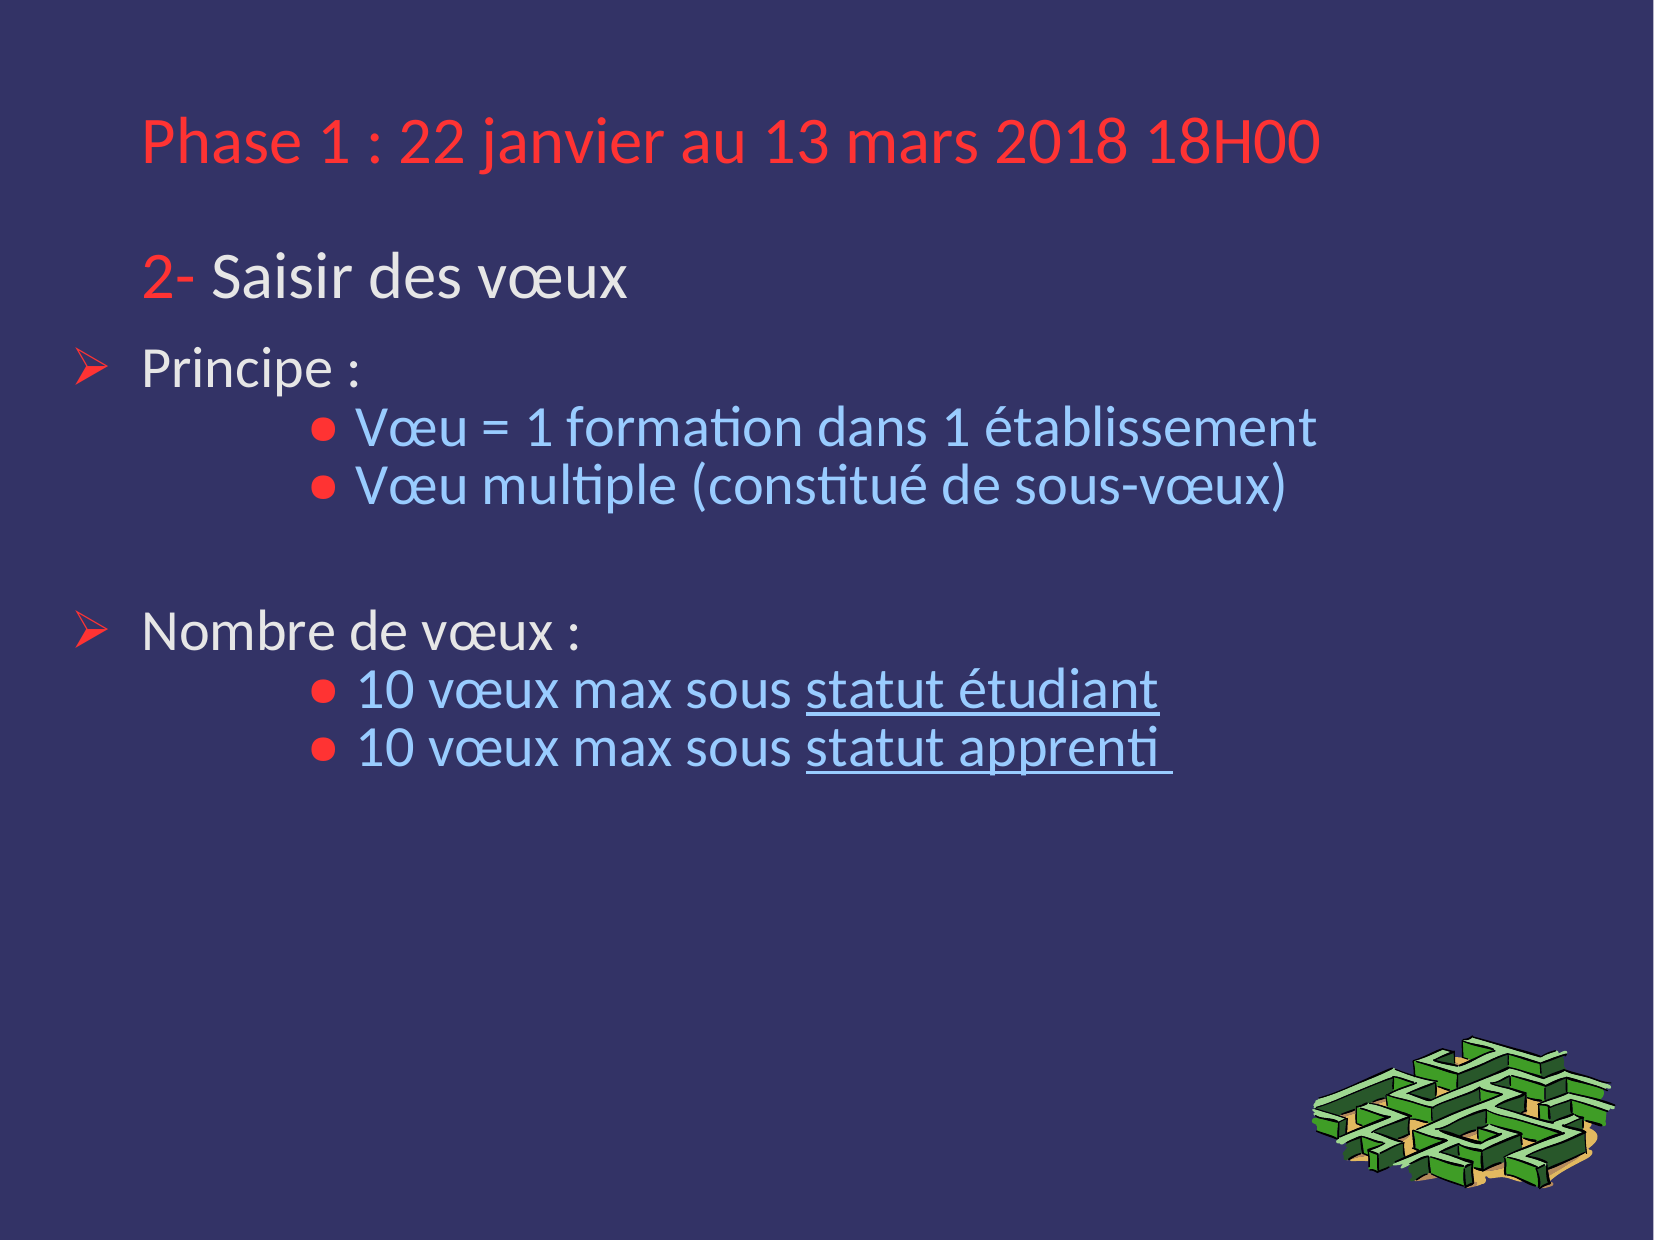

Phase 1 : 22 janvier au 13 mars 2018 18H00
# 2- Saisir des vœux
Principe :
 Vœu = 1 formation dans 1 établissement
 Vœu multiple (constitué de sous-vœux)
Nombre de vœux :
 10 vœux max sous statut étudiant
 10 vœux max sous statut apprenti